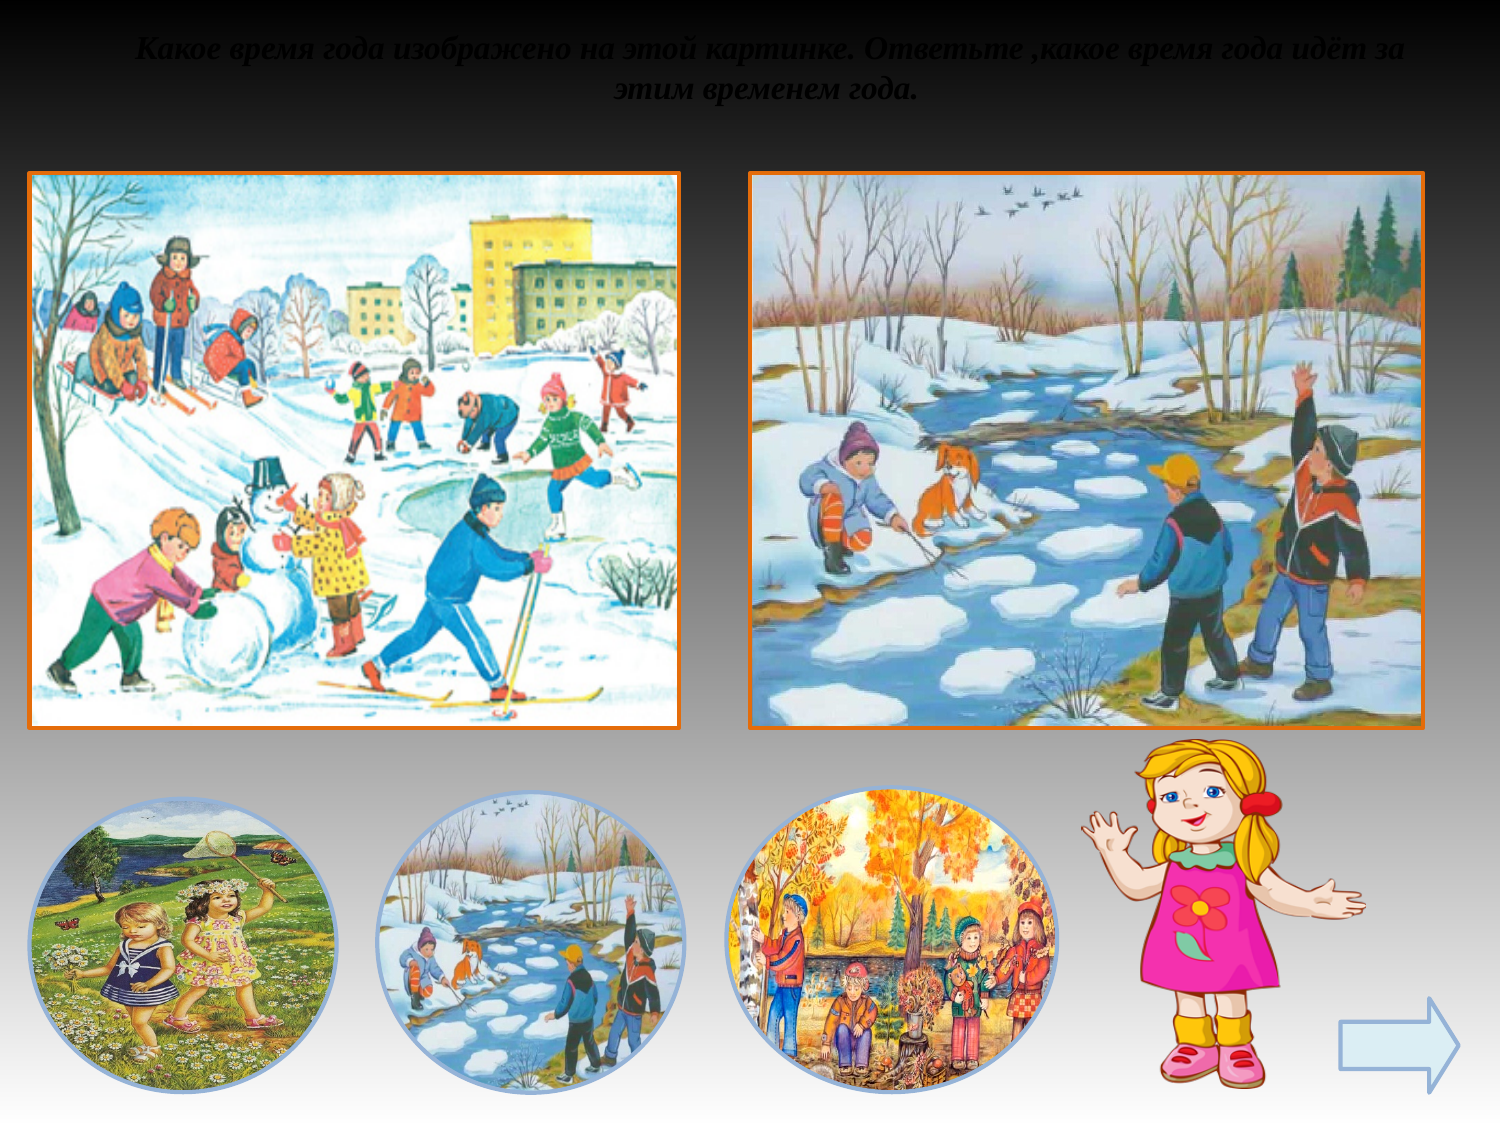

# Какое время года изображено на этой картинке. Ответьте ,какое время года идёт за этим временем года.